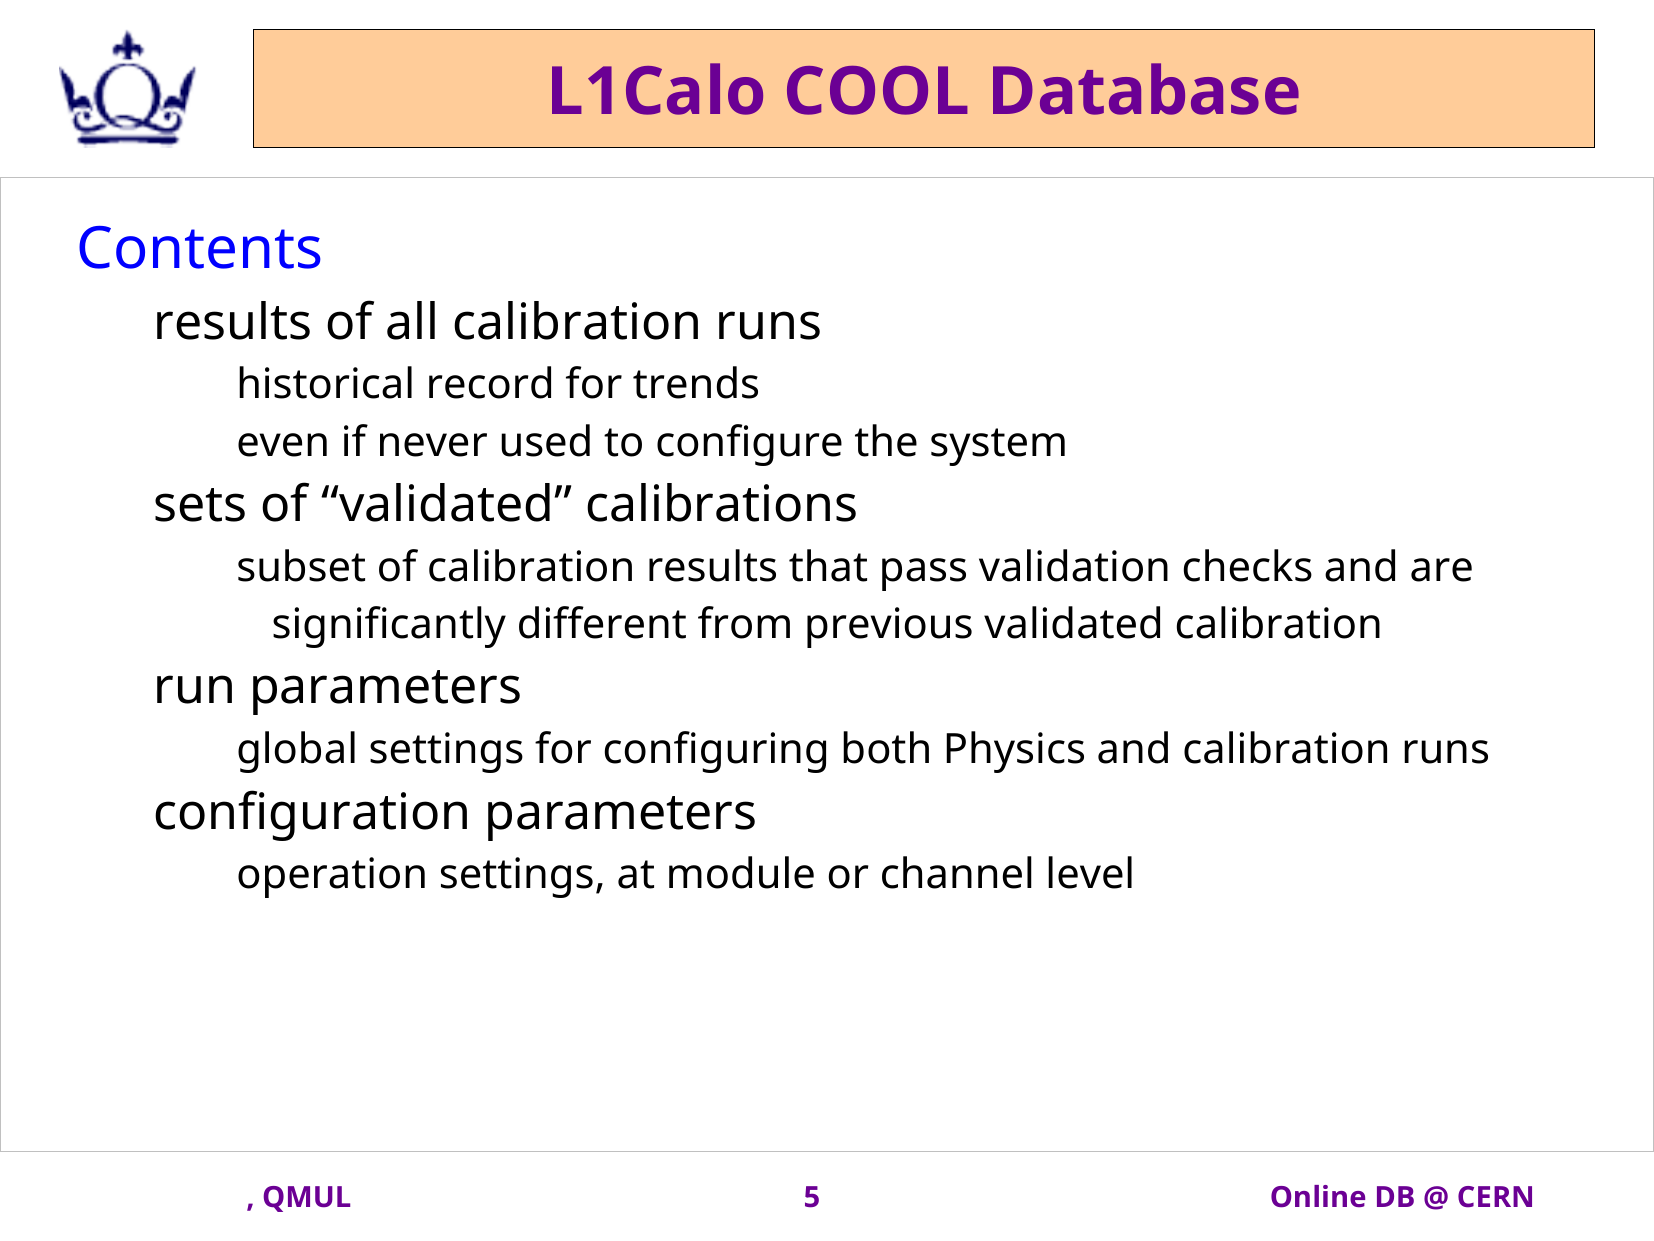

# L1Calo COOL Database
Contents
results of all calibration runs
historical record for trends
even if never used to configure the system
sets of “validated” calibrations
subset of calibration results that pass validation checks and are significantly different from previous validated calibration
run parameters
global settings for configuring both Physics and calibration runs
configuration parameters
operation settings, at module or channel level